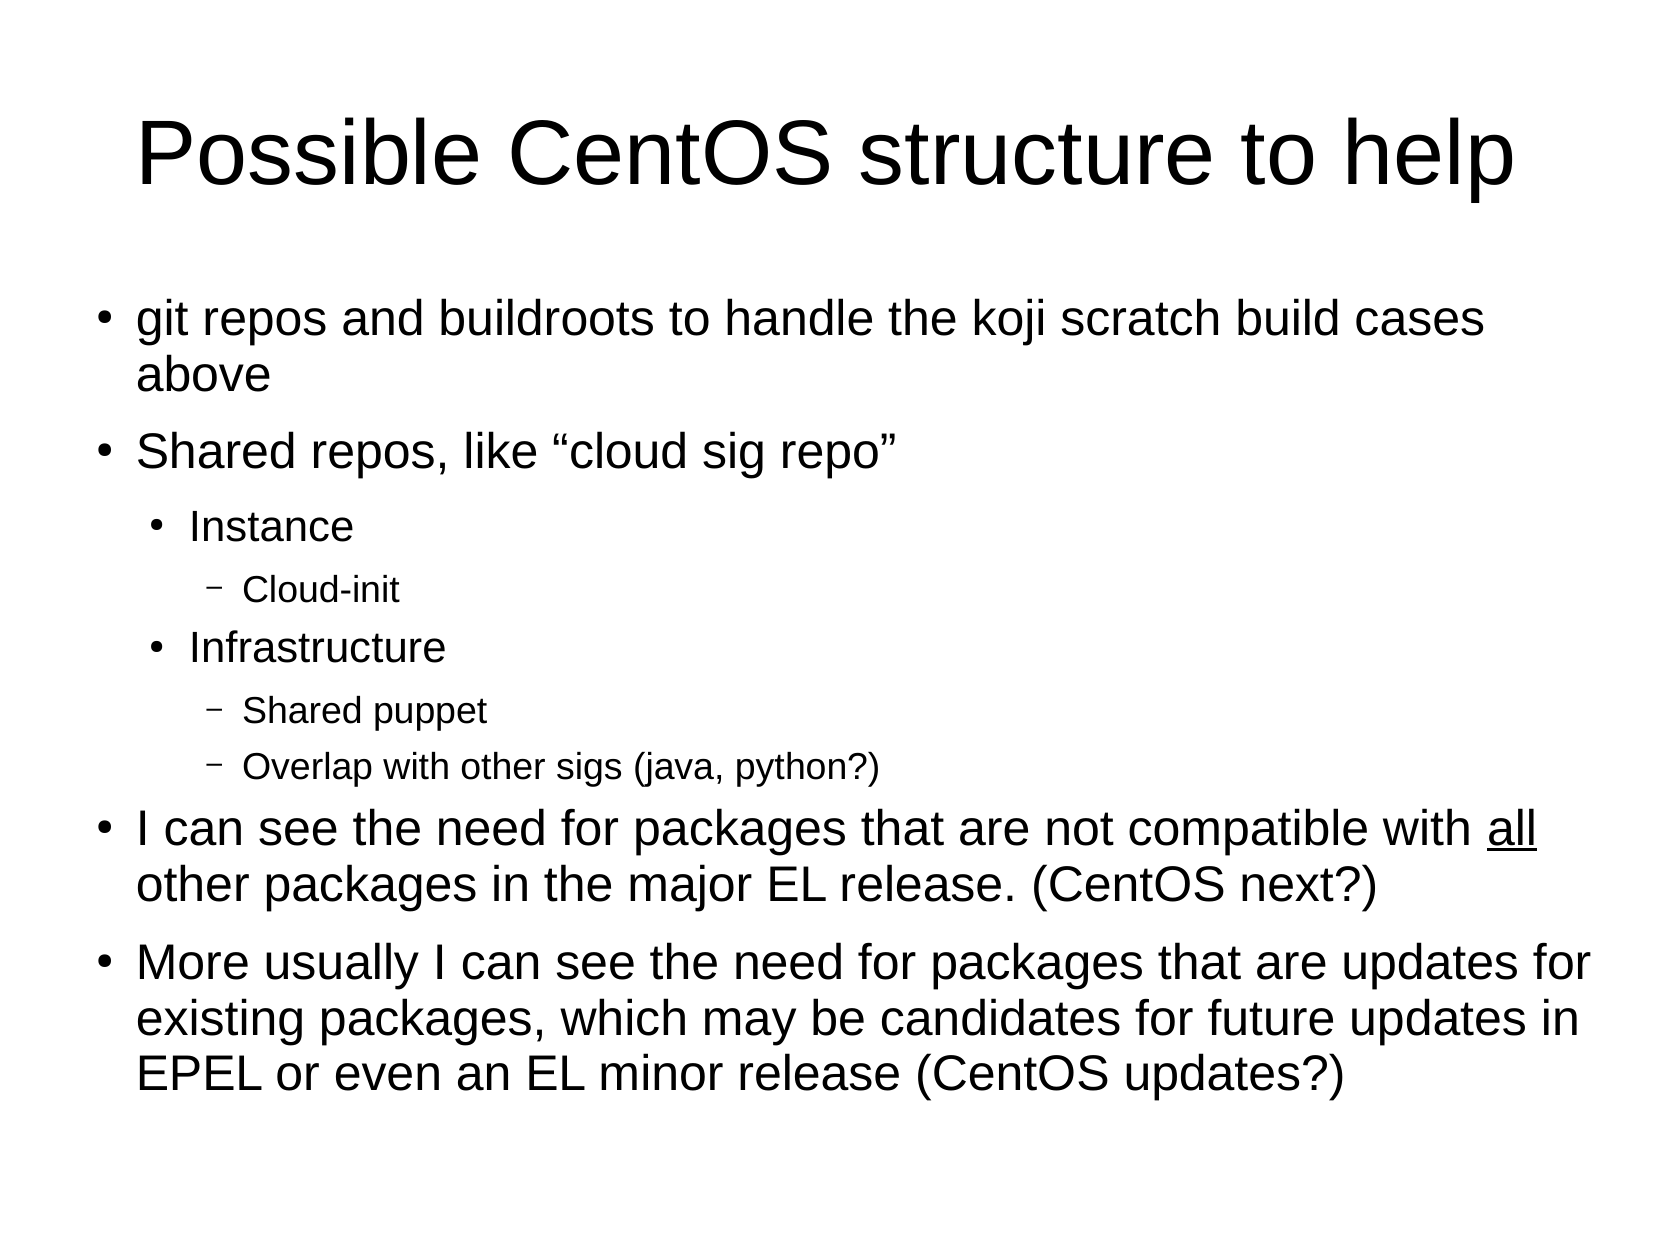

# Possible CentOS structure to help
git repos and buildroots to handle the koji scratch build cases above
Shared repos, like “cloud sig repo”
Instance
Cloud-init
Infrastructure
Shared puppet
Overlap with other sigs (java, python?)
I can see the need for packages that are not compatible with all other packages in the major EL release. (CentOS next?)
More usually I can see the need for packages that are updates for existing packages, which may be candidates for future updates in EPEL or even an EL minor release (CentOS updates?)